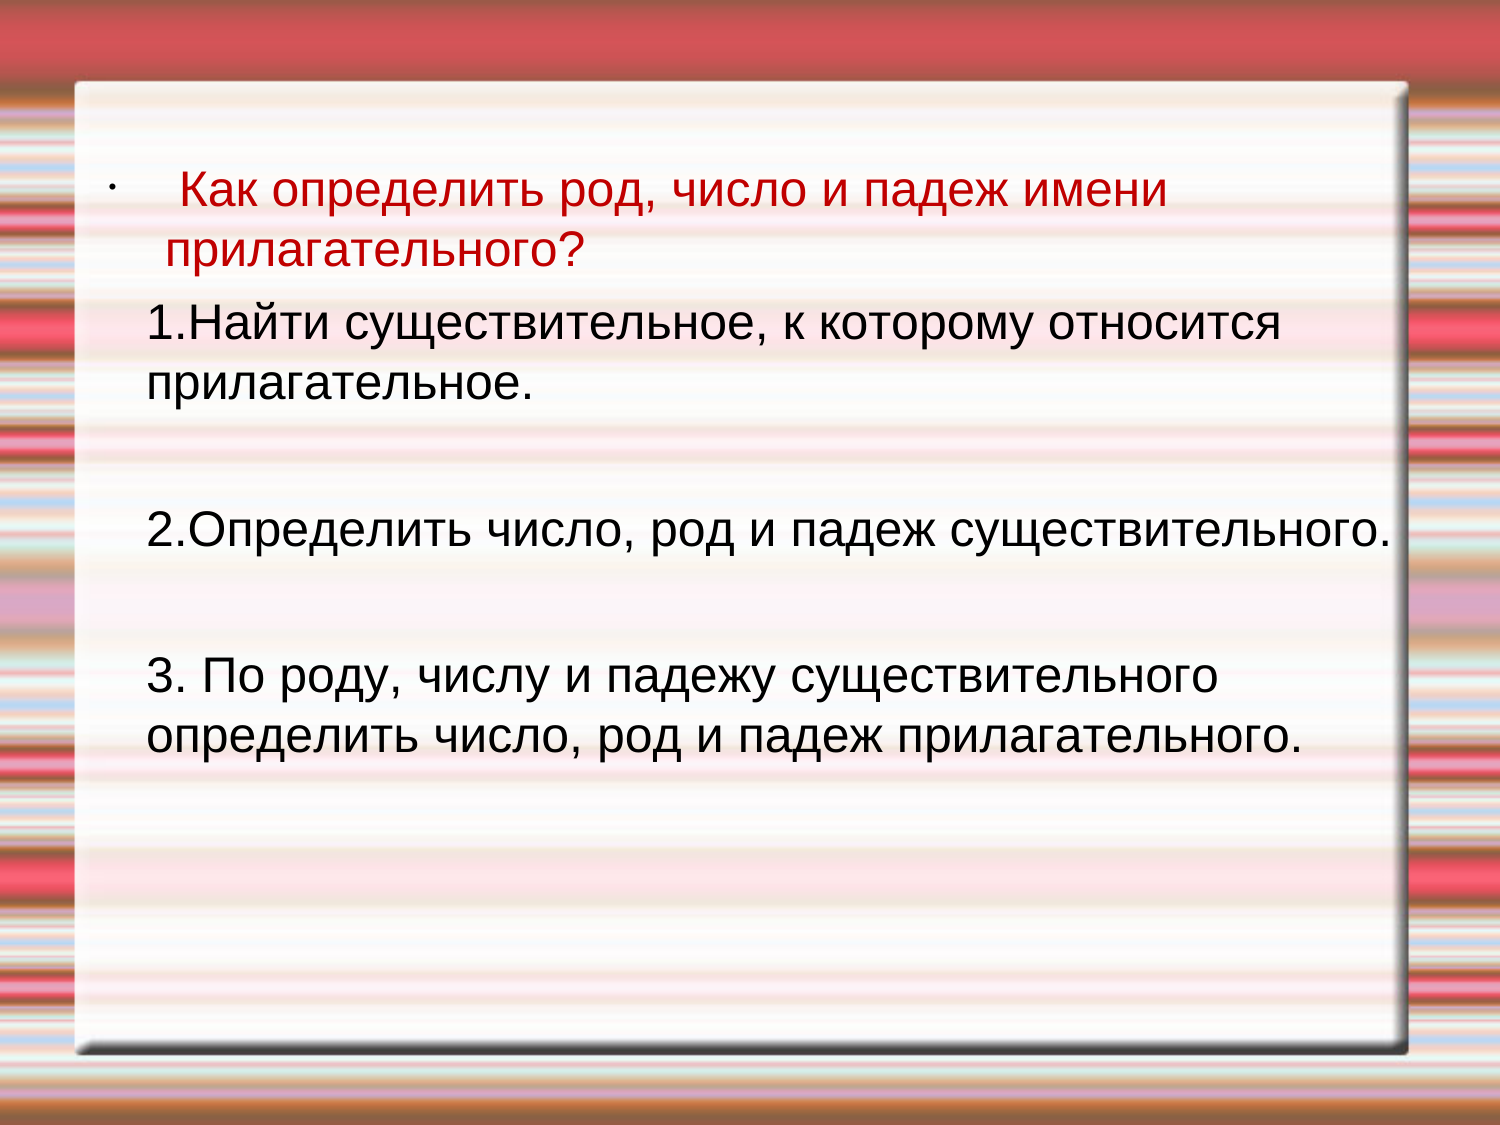

#
 Как определить род, число и падеж имени прилагательного?
1.Найти существительное, к которому относится прилагательное.
2.Определить число, род и падеж существительного.
3. По роду, числу и падежу существительного определить число, род и падеж прилагательного.